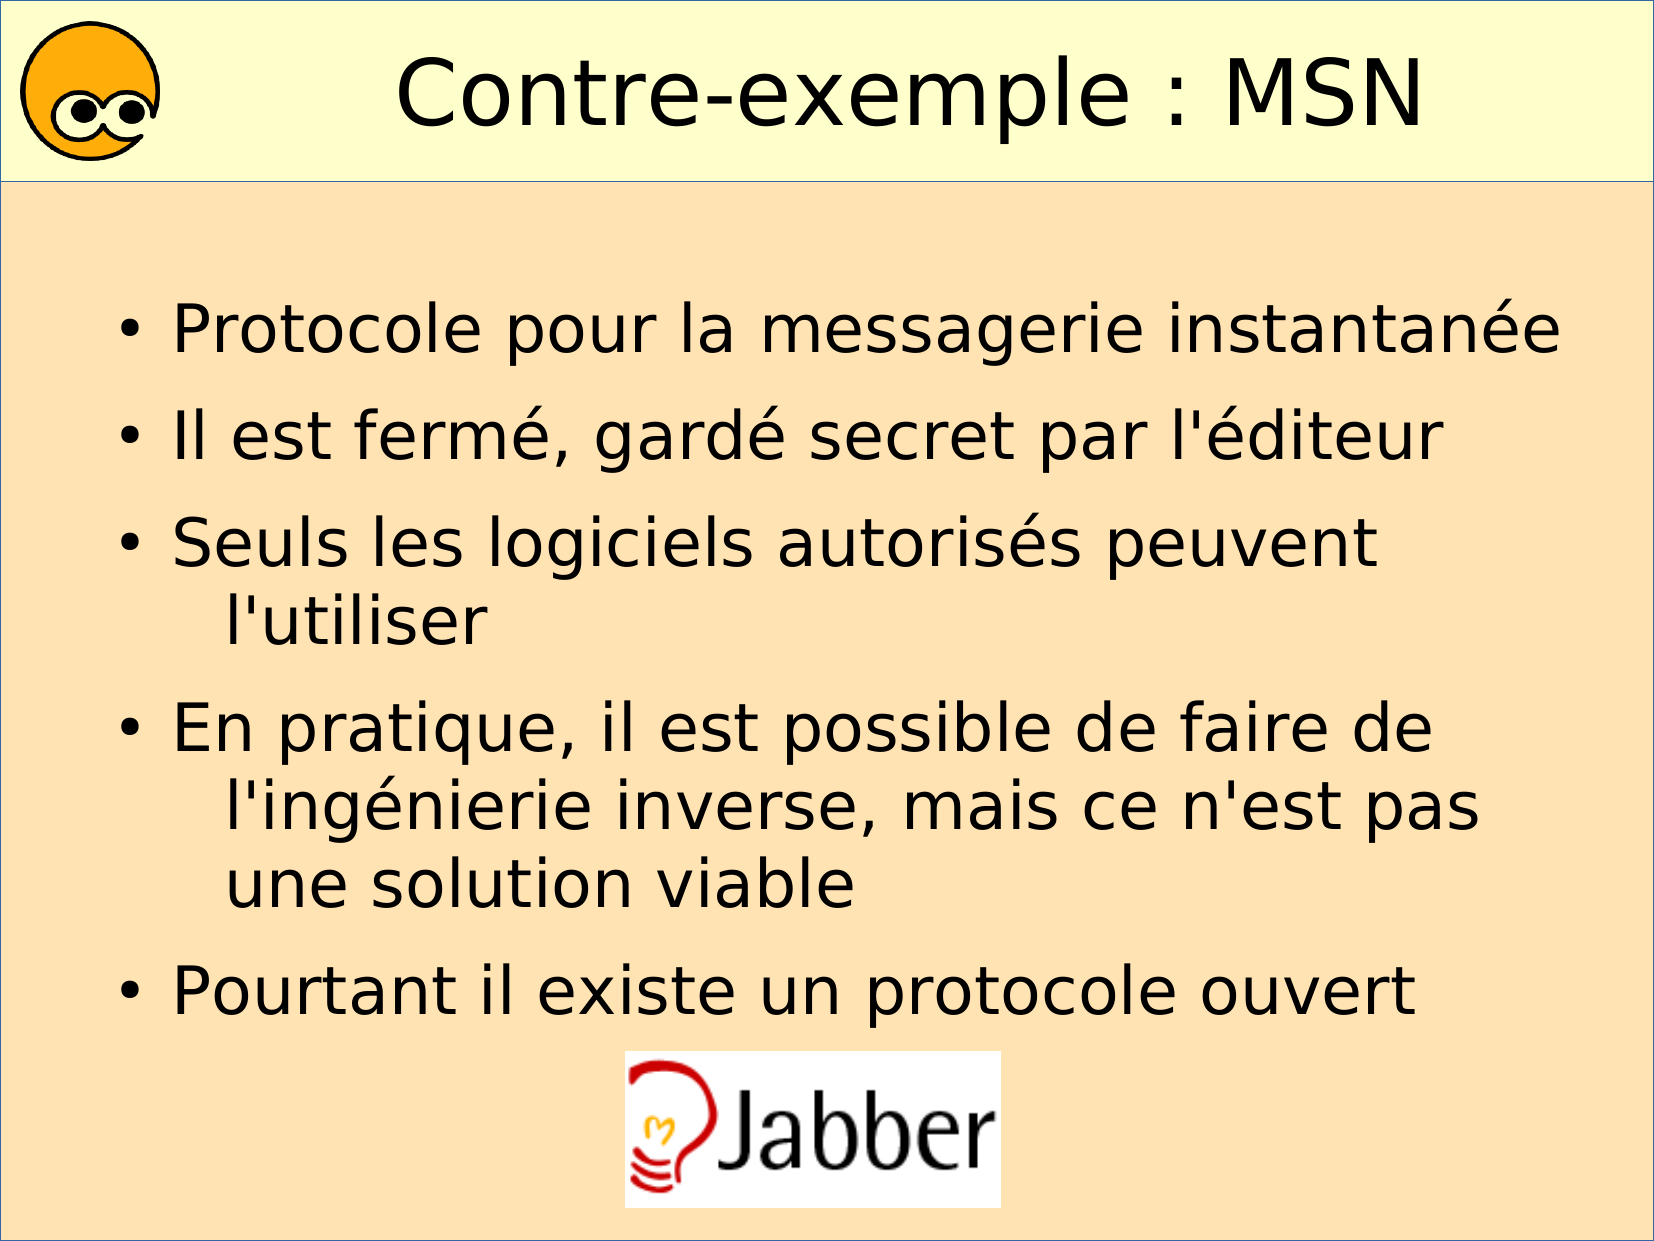

# Contre-exemple : MSN
Protocole pour la messagerie instantanée
Il est fermé, gardé secret par l'éditeur
Seuls les logiciels autorisés peuvent l'utiliser
En pratique, il est possible de faire de l'ingénierie inverse, mais ce n'est pas une solution viable
Pourtant il existe un protocole ouvert